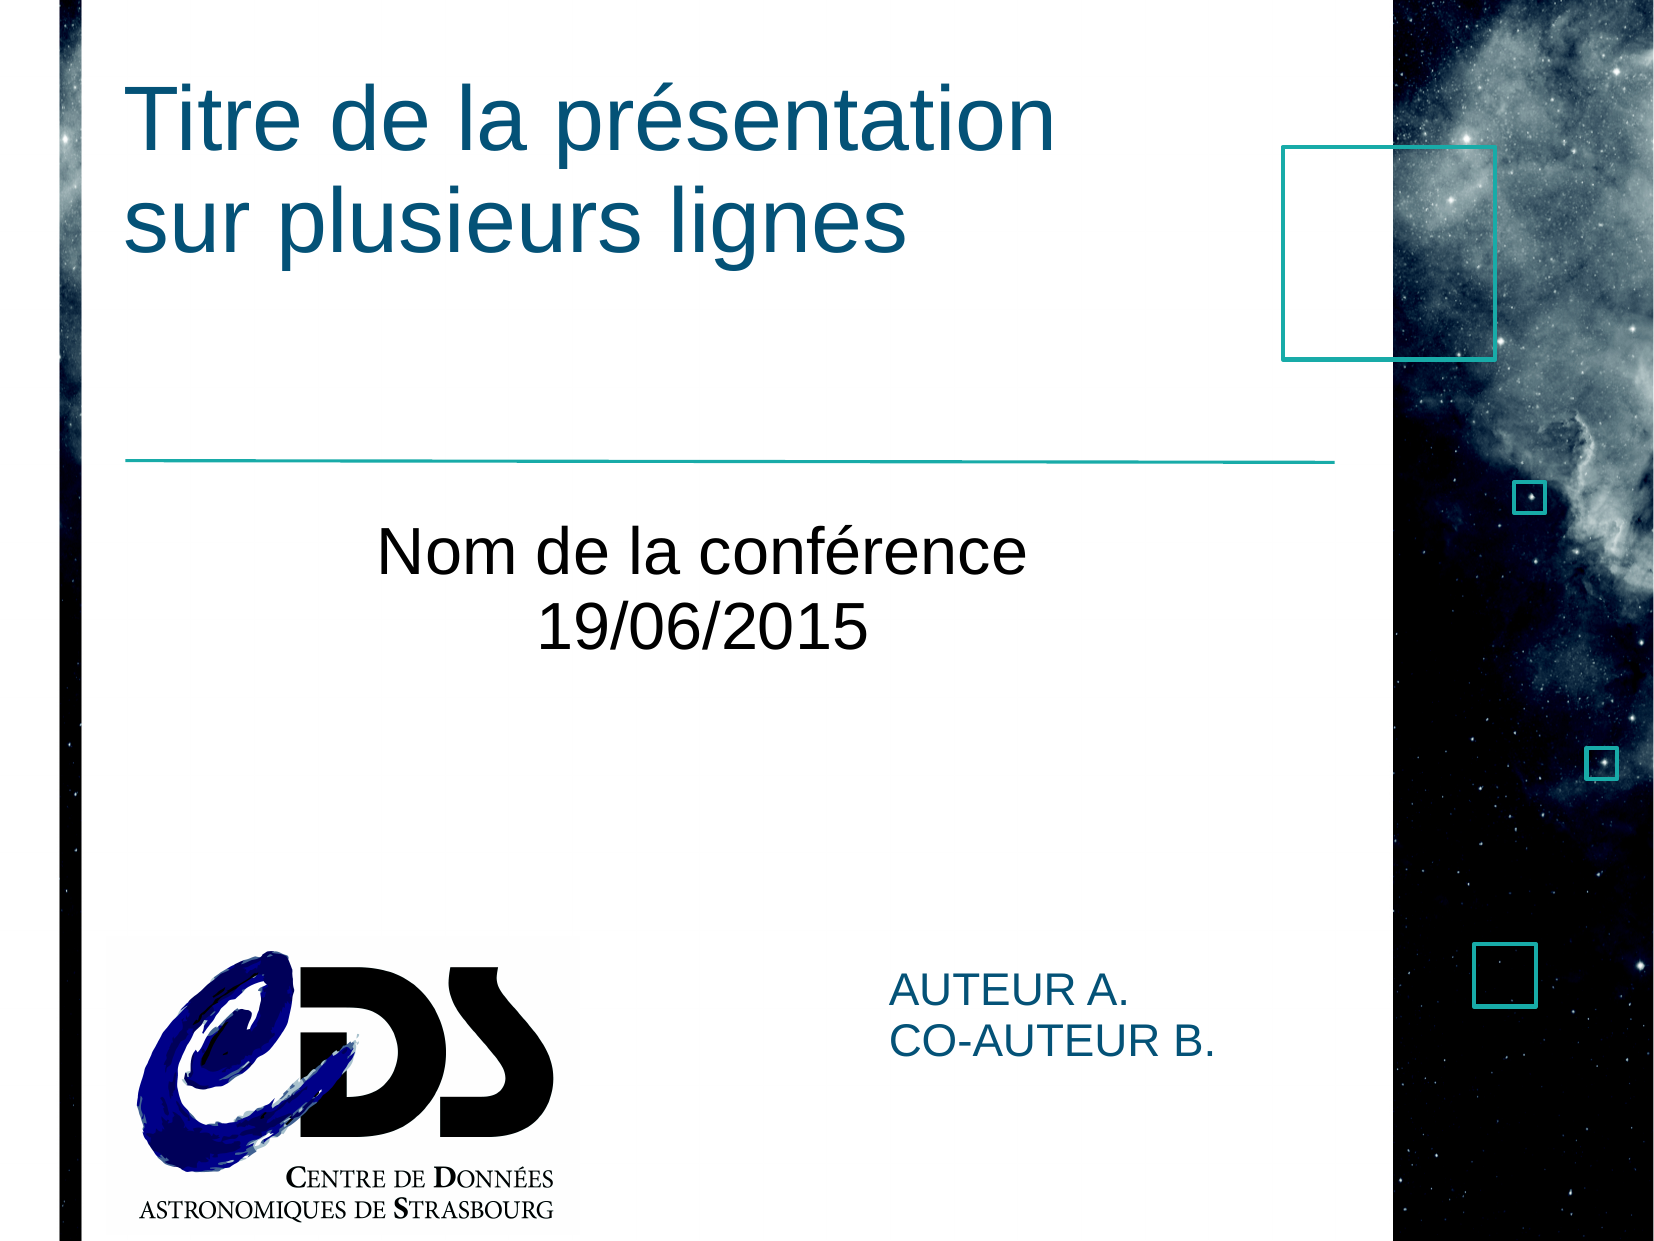

# Titre de la présentation sur plusieurs lignes
Nom de la conférence
19/06/2015
AUTEUR A.
CO-AUTEUR B.